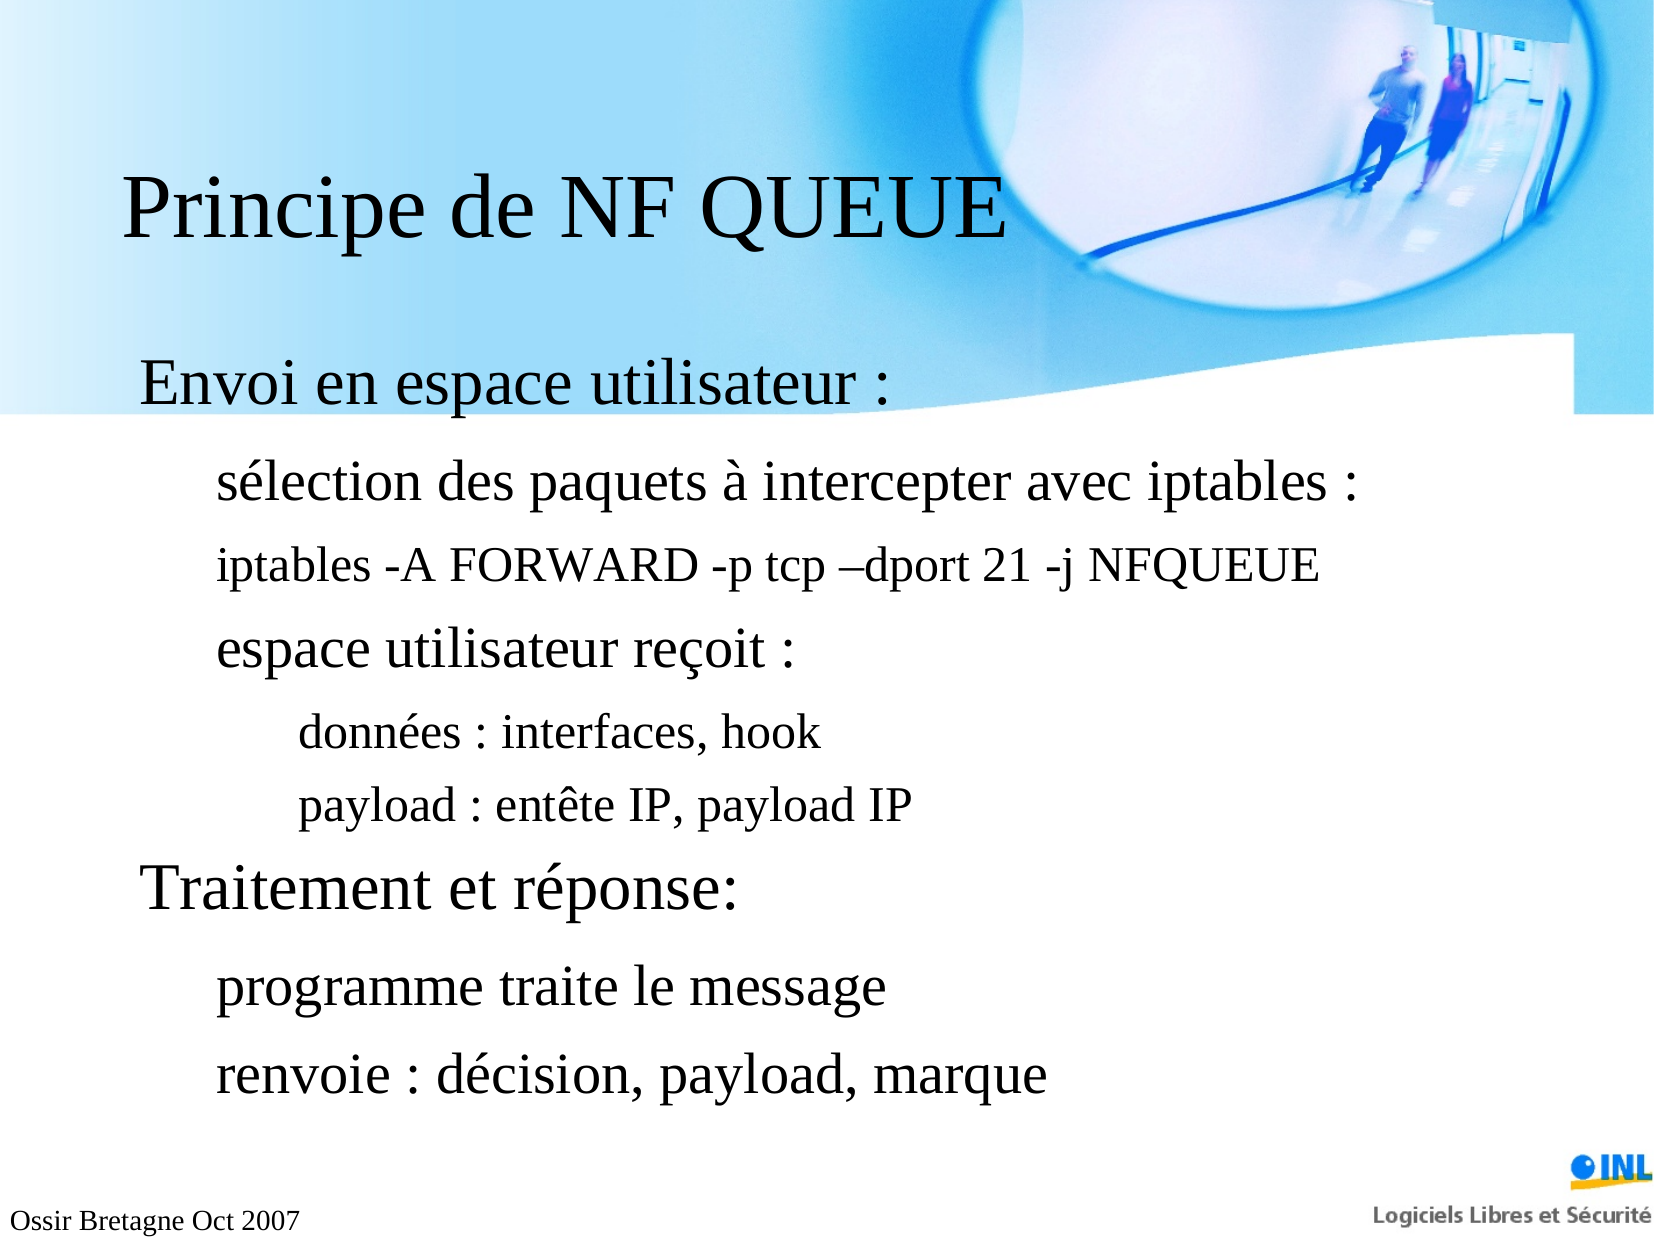

# Principe de NF QUEUE
Envoi en espace utilisateur :
sélection des paquets à intercepter avec iptables :
iptables -A FORWARD -p tcp –dport 21 -j NFQUEUE
espace utilisateur reçoit :
données : interfaces, hook
payload : entête IP, payload IP
Traitement et réponse:
programme traite le message
renvoie : décision, payload, marque